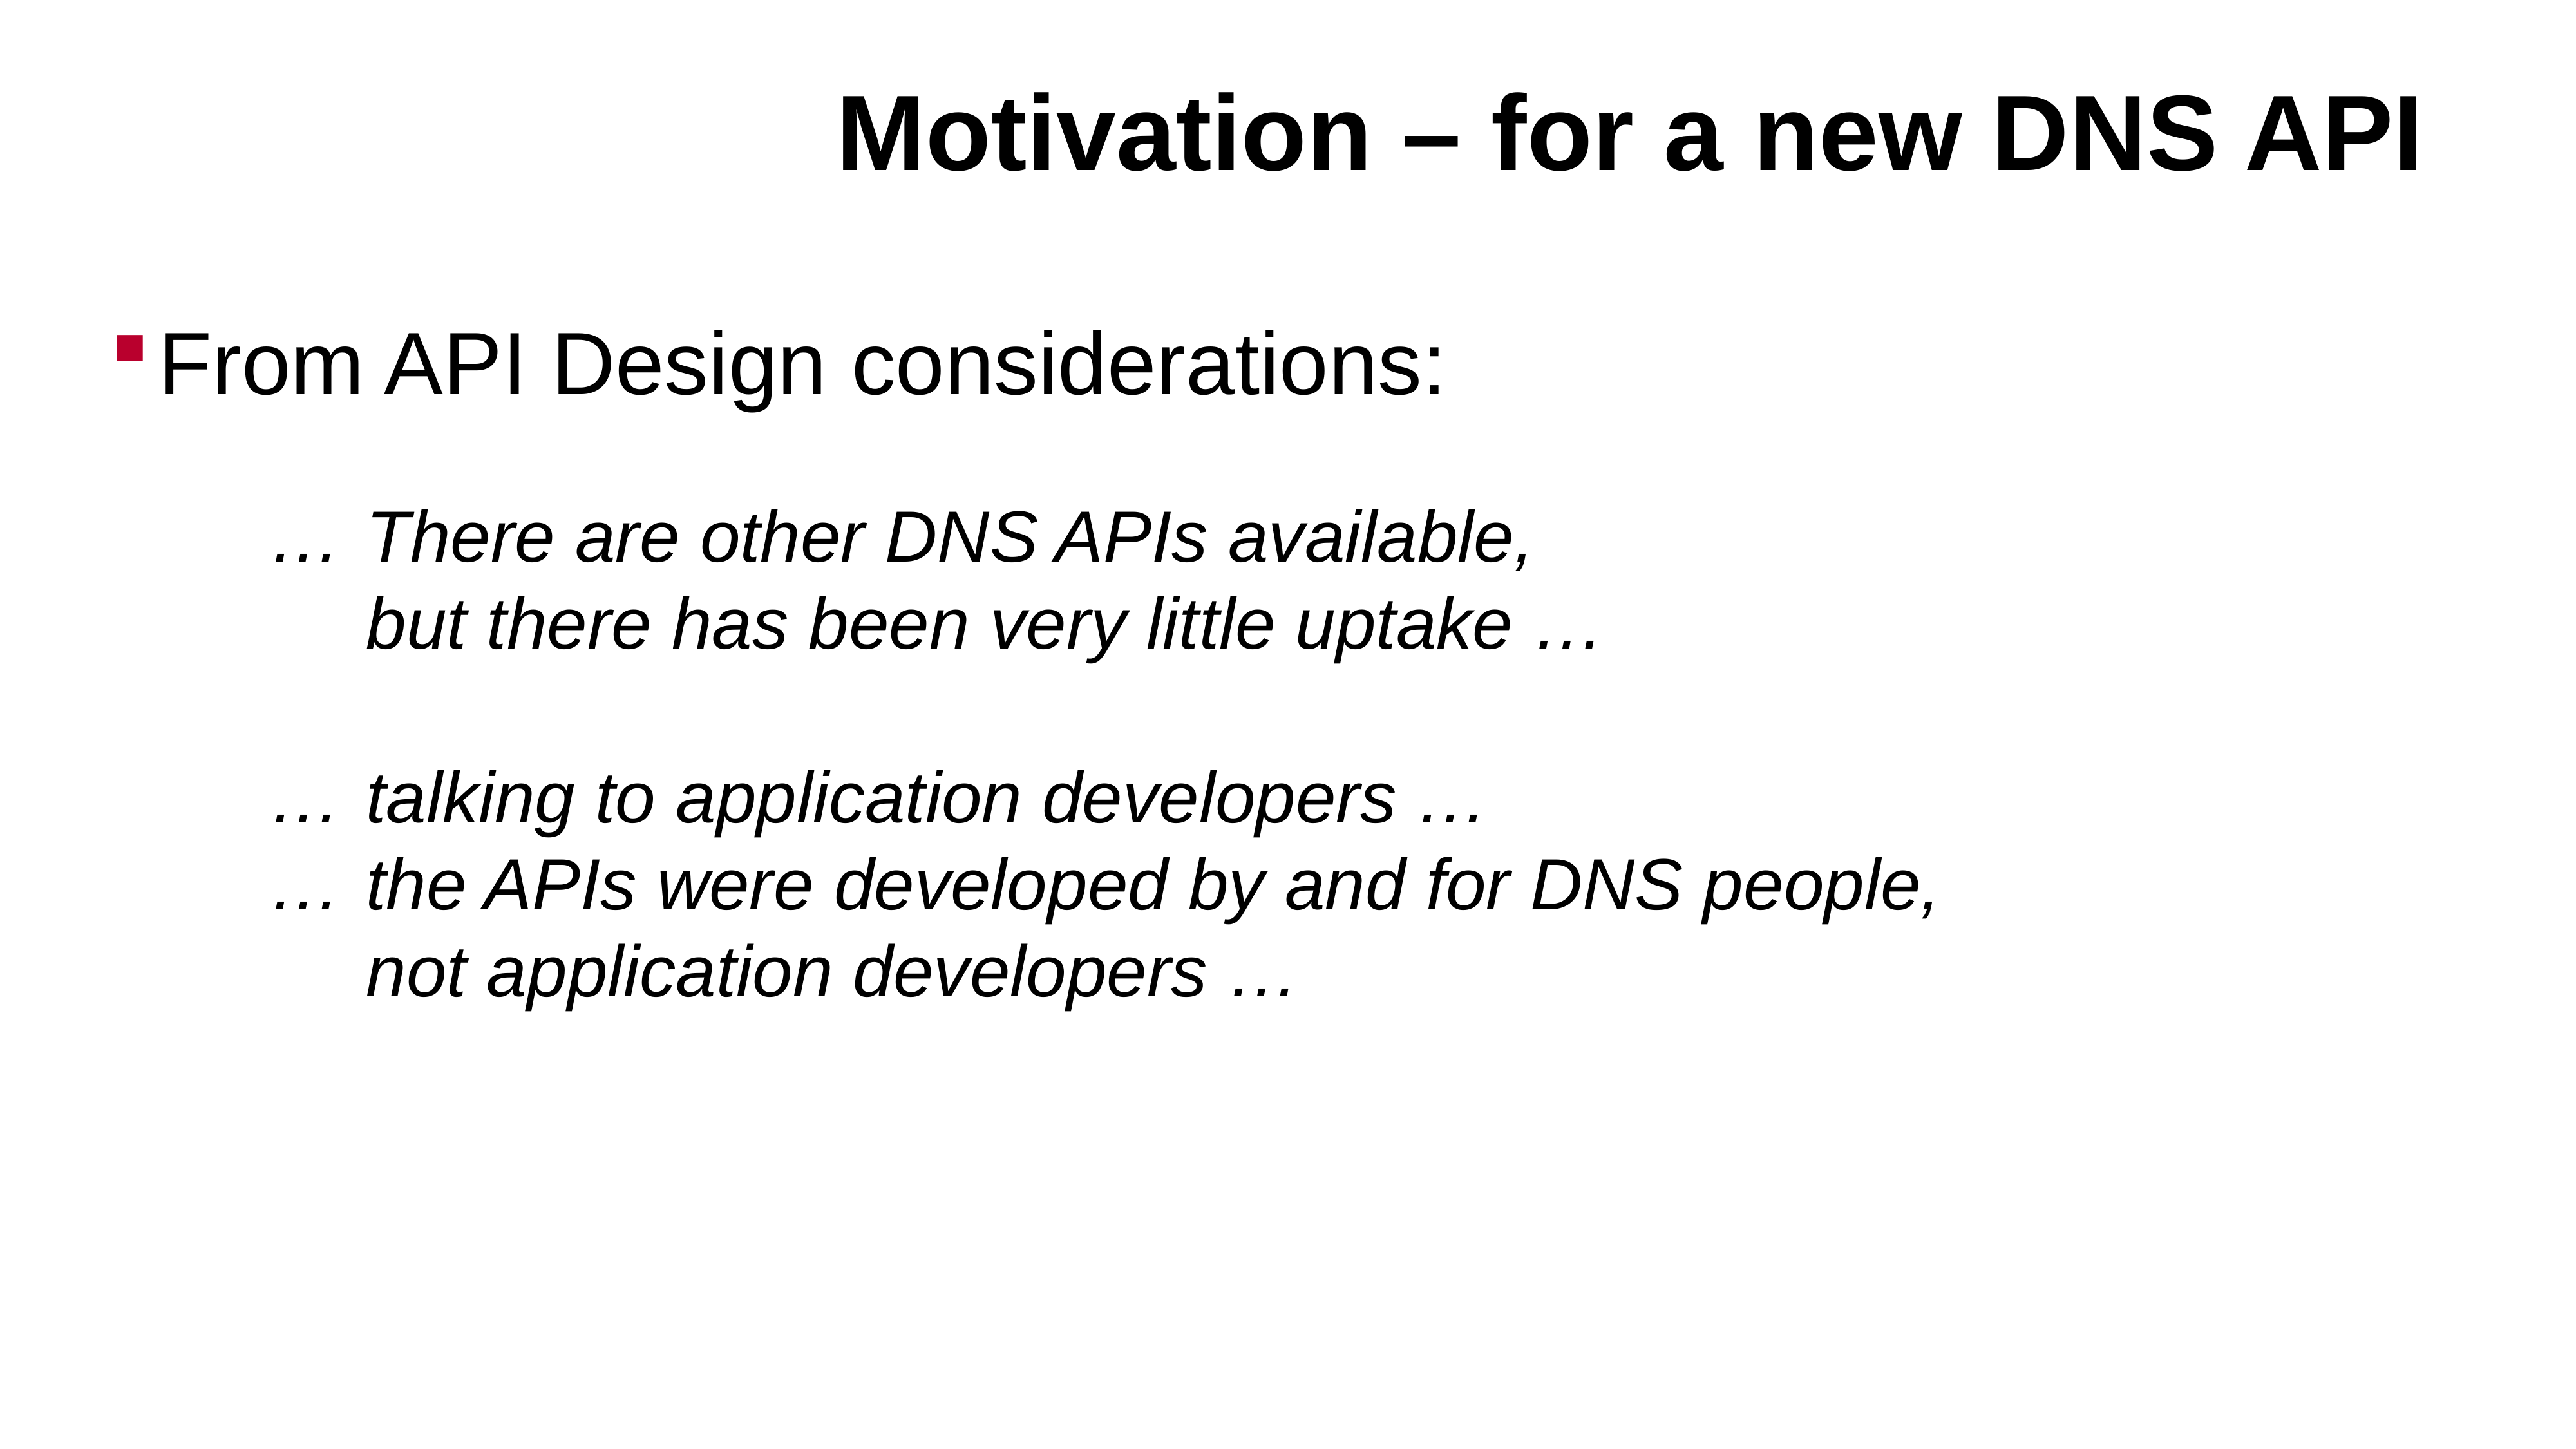

# Motivation – for a new DNS API
From API Design considerations:
		…	There are other DNS APIs available,
			but there has been very little uptake …
		…	talking to application developers …
		…	the APIs were developed by and for DNS people,
			not application developers …